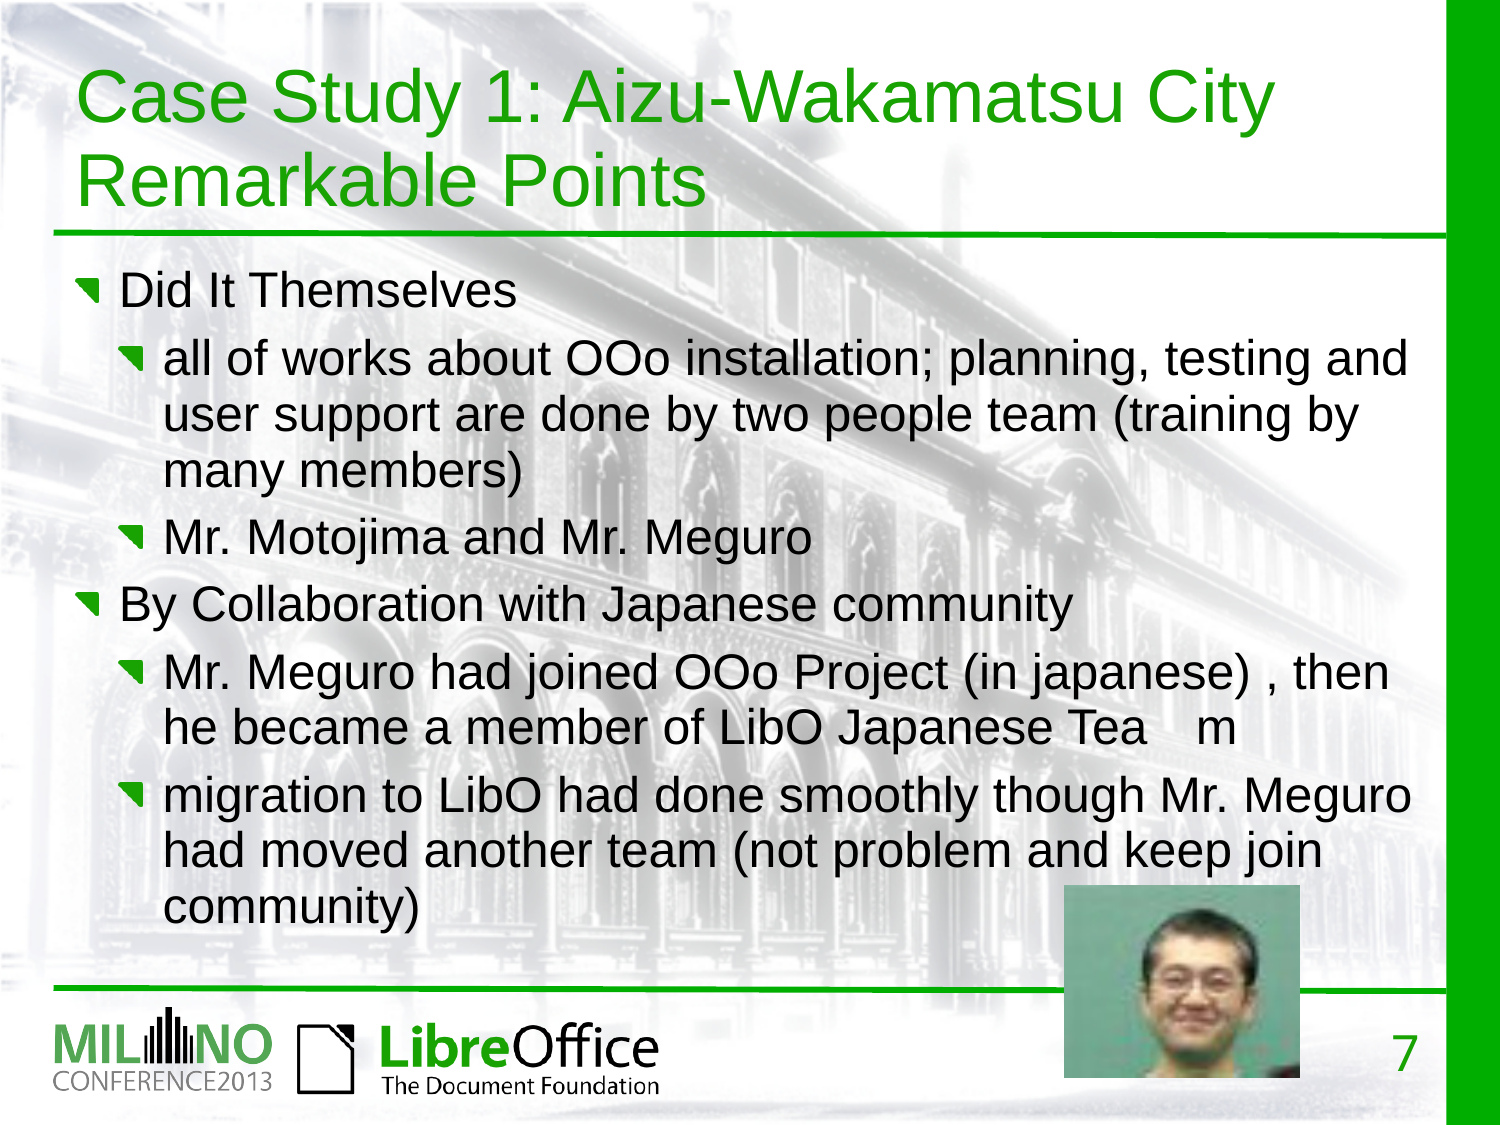

# Case Study 1: Aizu-Wakamatsu City Remarkable Points
Did It Themselves
all of works about OOo installation; planning, testing and user support are done by two people team (training by many members)
Mr. Motojima and Mr. Meguro
By Collaboration with Japanese community
Mr. Meguro had joined OOo Project (in japanese) , then he became a member of LibO Japanese Tea	m
migration to LibO had done smoothly though Mr. Meguro had moved another team (not problem and keep join community)
7